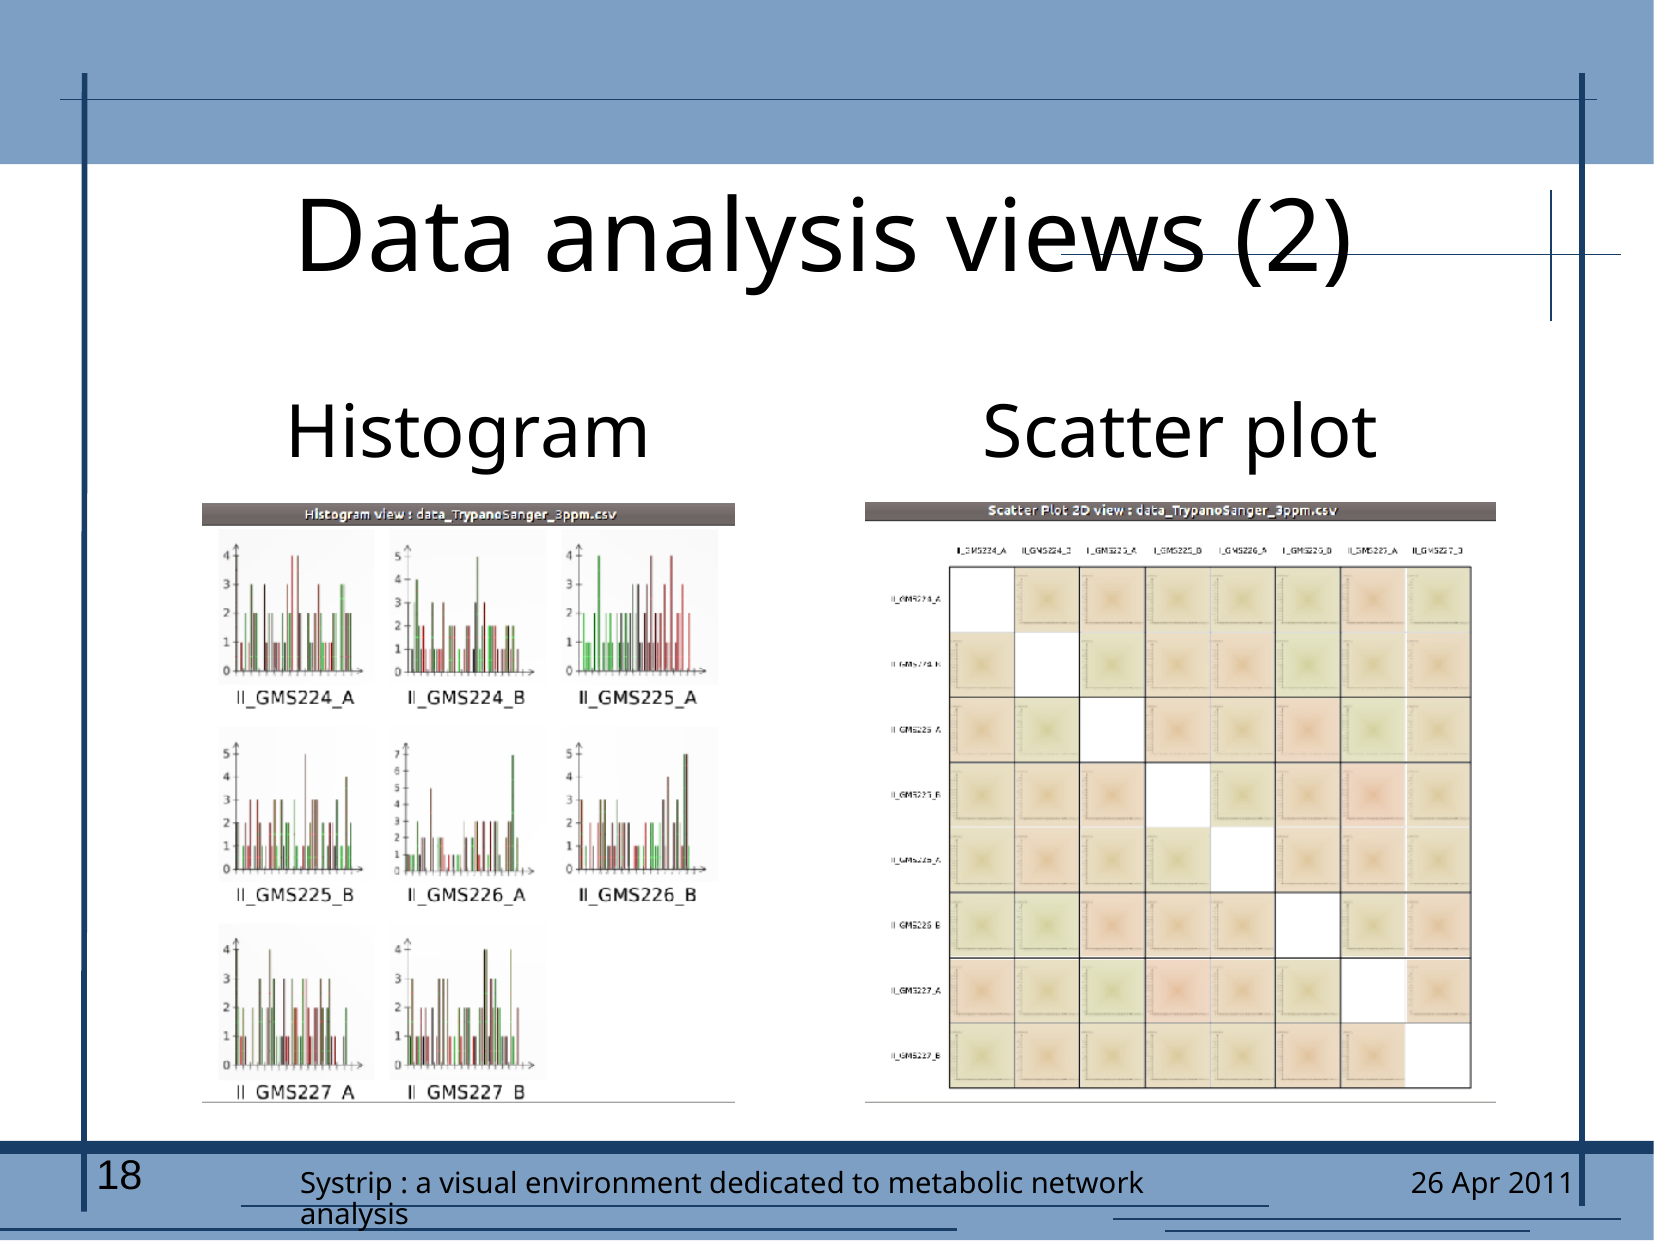

# Data analysis views (2)
Histogram
Scatter plot
Systrip : a visual environment dedicated to metabolic network analysis
26 Apr 2011